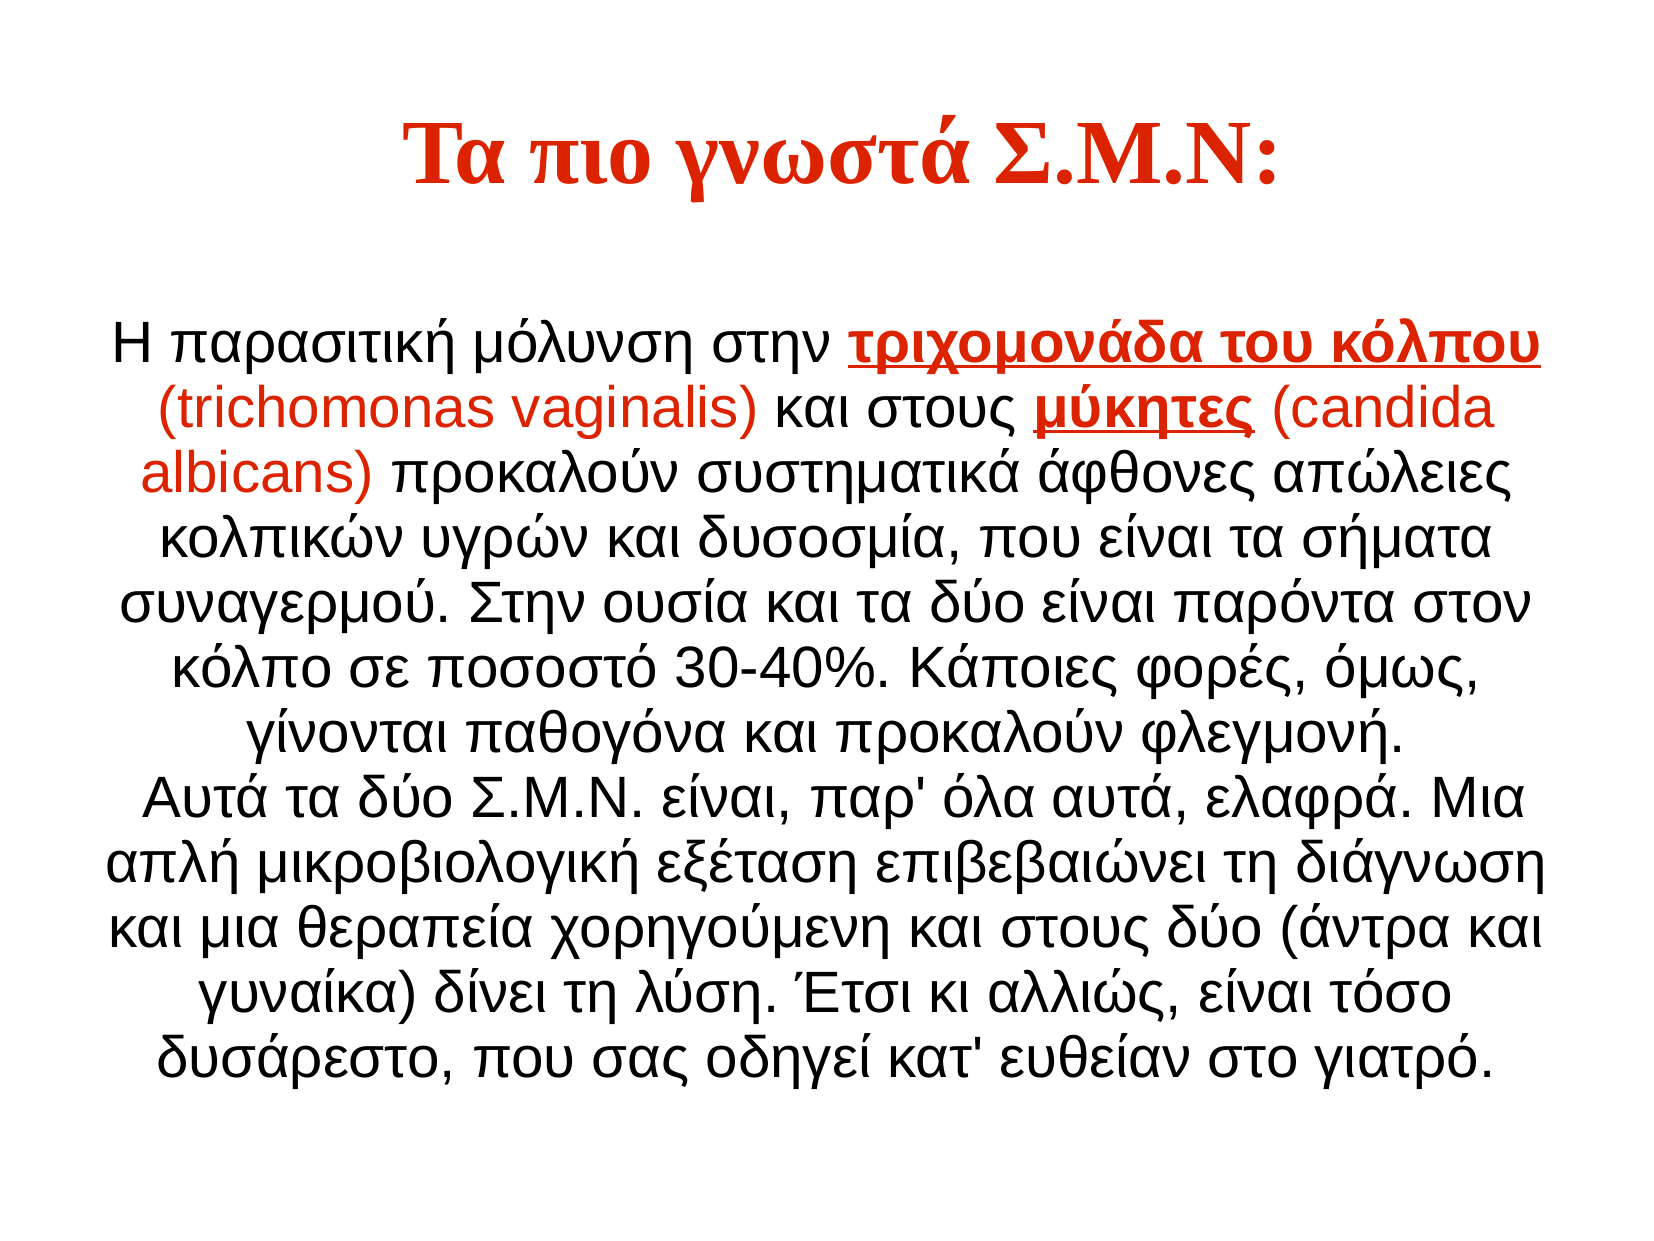

# Τα πιο γνωστά Σ.Μ.Ν:
Η παρασιτική μόλυνση στην τριχομονάδα του κόλπου (trichomonas vaginalis) και στους μύκητες (candida albicans) προκαλούν συστηματικά άφθονες απώλειες κολπικών υγρών και δυσοσμία, που είναι τα σήματα συναγερμού. Στην ουσία και τα δύο είναι παρόντα στον κόλπο σε ποσοστό 30-40%. Κάποιες φορές, όμως, γίνονται παθογόνα και προκαλούν φλεγμονή.
 Αυτά τα δύο Σ.Μ.Ν. είναι, παρ' όλα αυτά, ελαφρά. Μια απλή μικροβιολογική εξέταση επιβεβαιώνει τη διάγνωση και μια θεραπεία χορηγούμενη και στους δύο (άντρα και γυναίκα) δίνει τη λύση. Έτσι κι αλλιώς, είναι τόσο δυσάρεστο, που σας οδηγεί κατ' ευθείαν στο γιατρό.